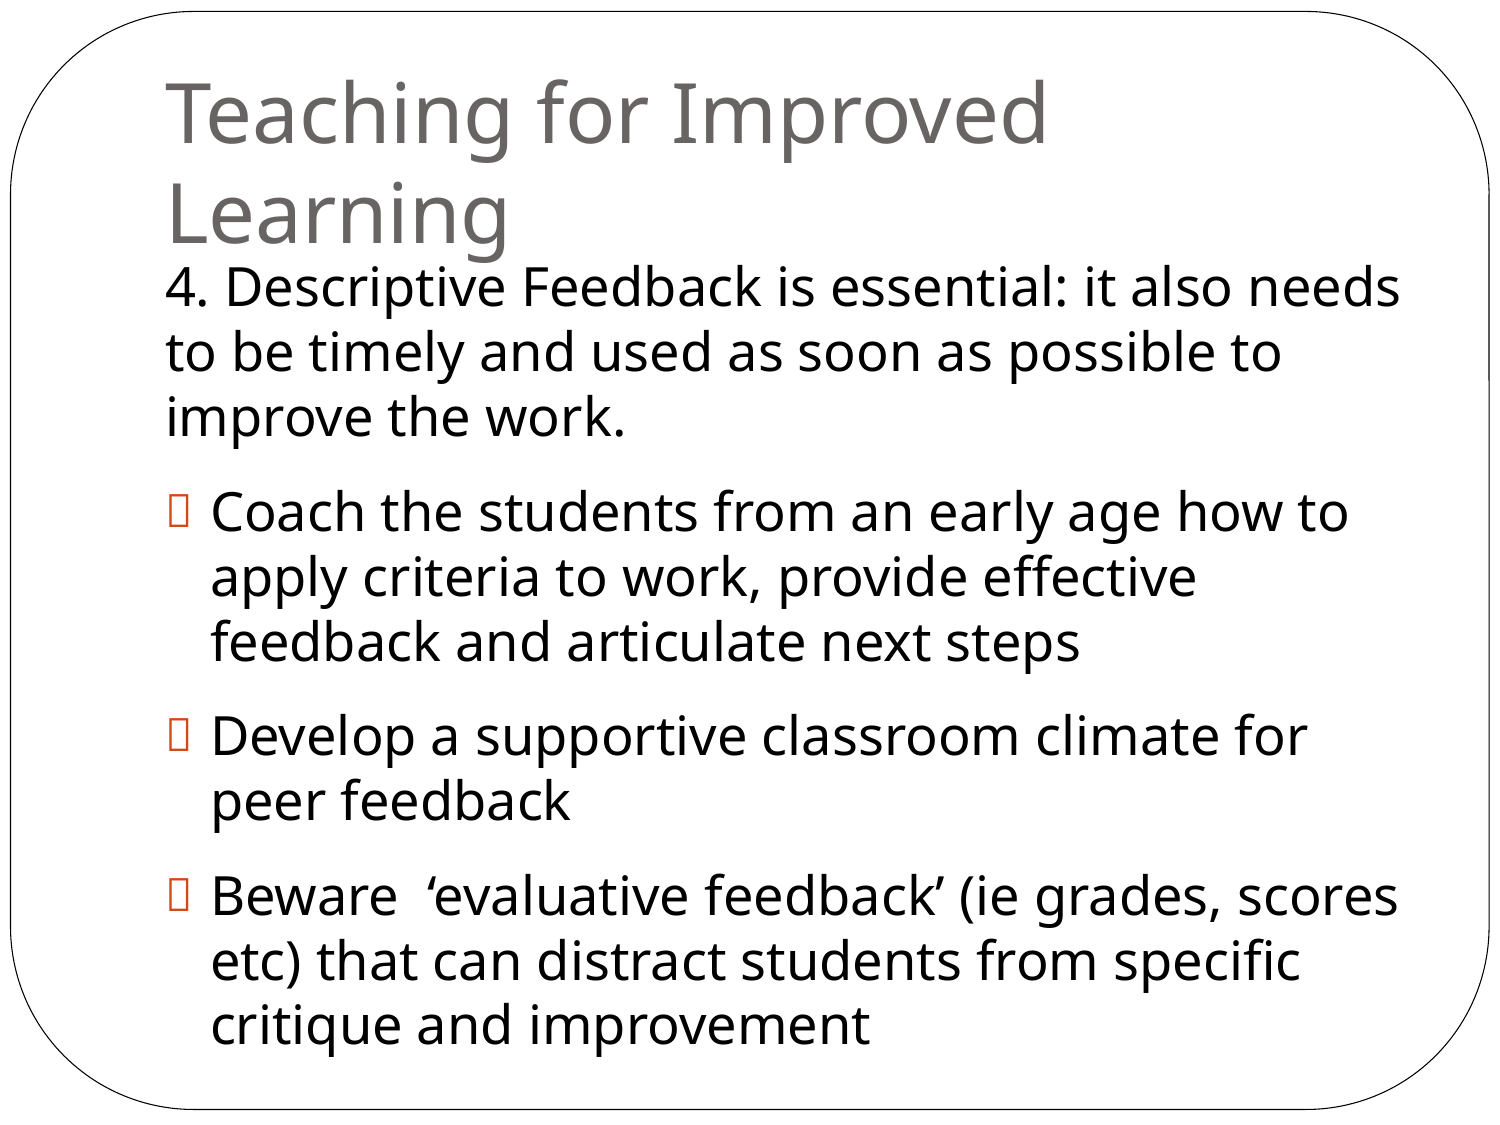

# Teaching for Improved Learning
4. Descriptive Feedback is essential: it also needs to be timely and used as soon as possible to improve the work.
Coach the students from an early age how to apply criteria to work, provide effective feedback and articulate next steps
Develop a supportive classroom climate for peer feedback
Beware ‘evaluative feedback’ (ie grades, scores etc) that can distract students from specific critique and improvement